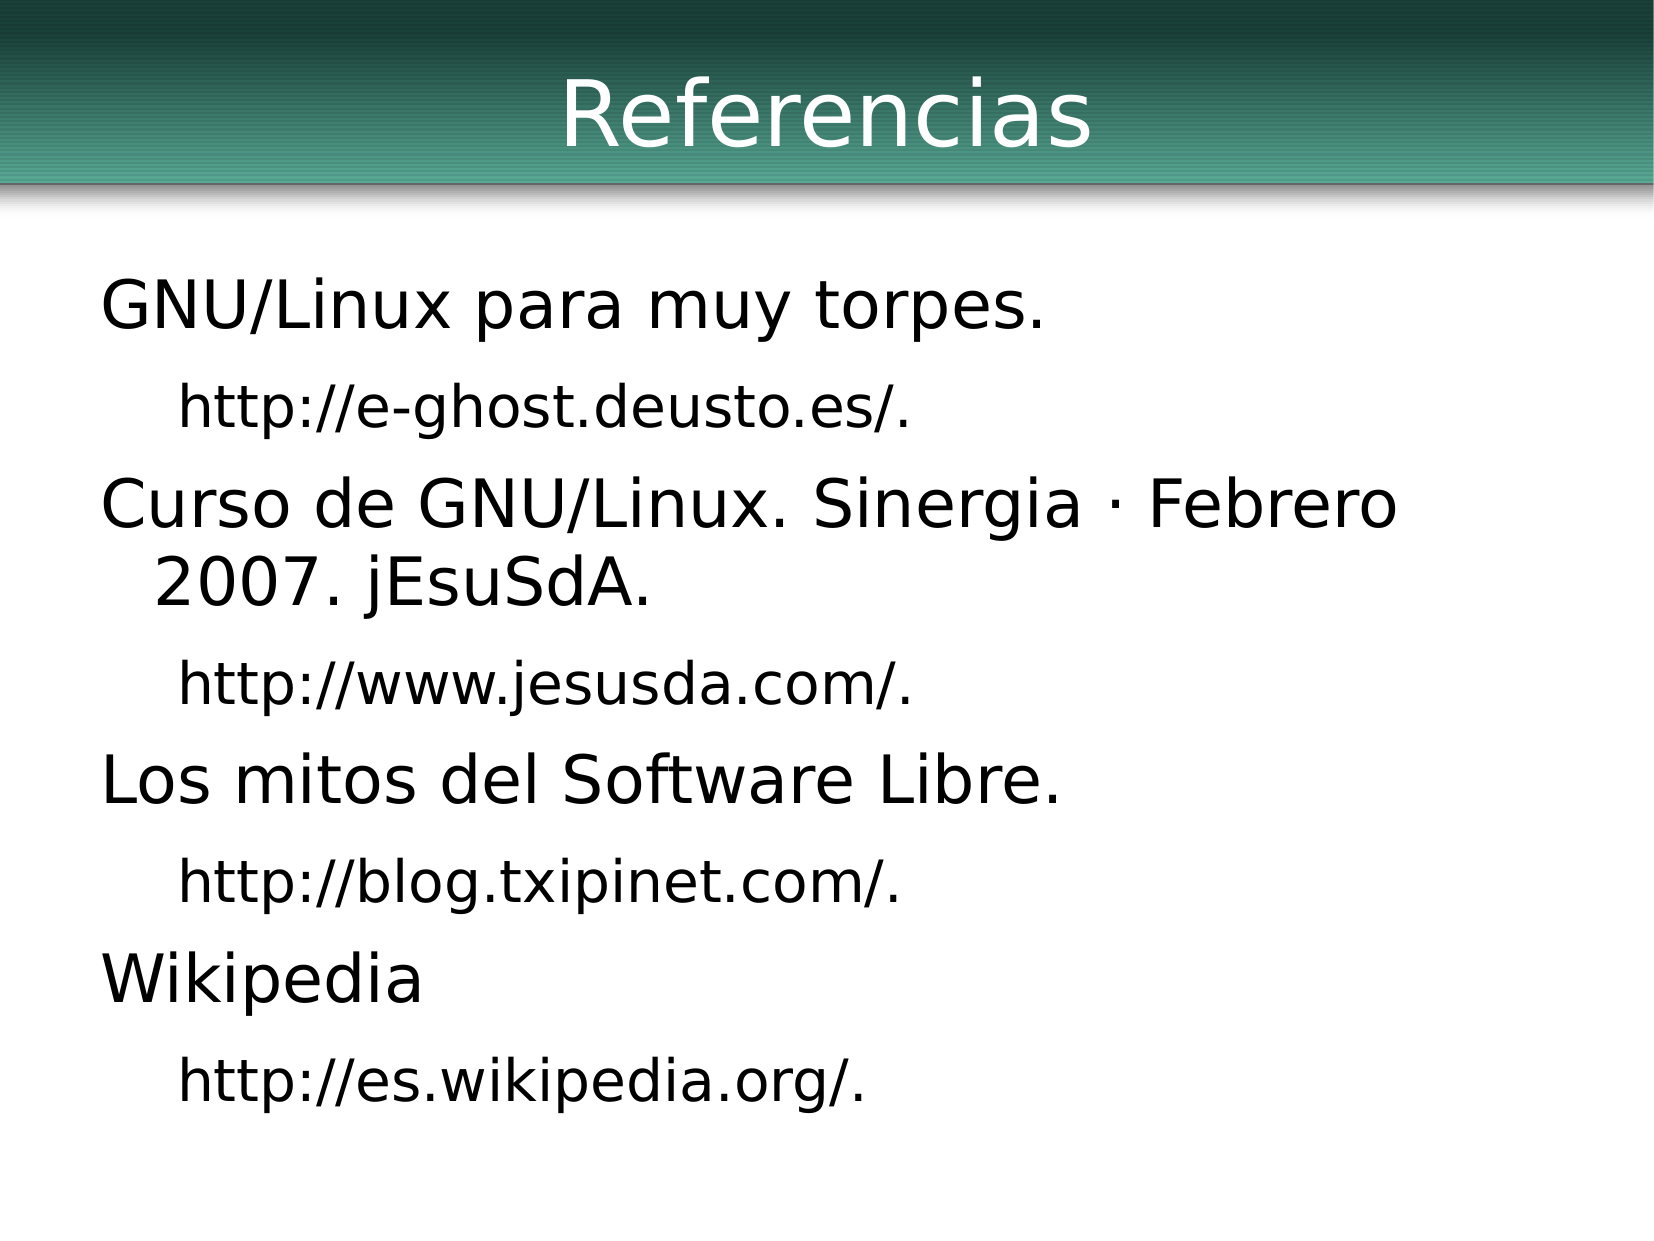

# Referencias
GNU/Linux para muy torpes.
http://e-ghost.deusto.es/.
Curso de GNU/Linux. Sinergia · Febrero 2007. jEsuSdA.
http://www.jesusda.com/.
Los mitos del Software Libre.
http://blog.txipinet.com/.
Wikipedia
http://es.wikipedia.org/.